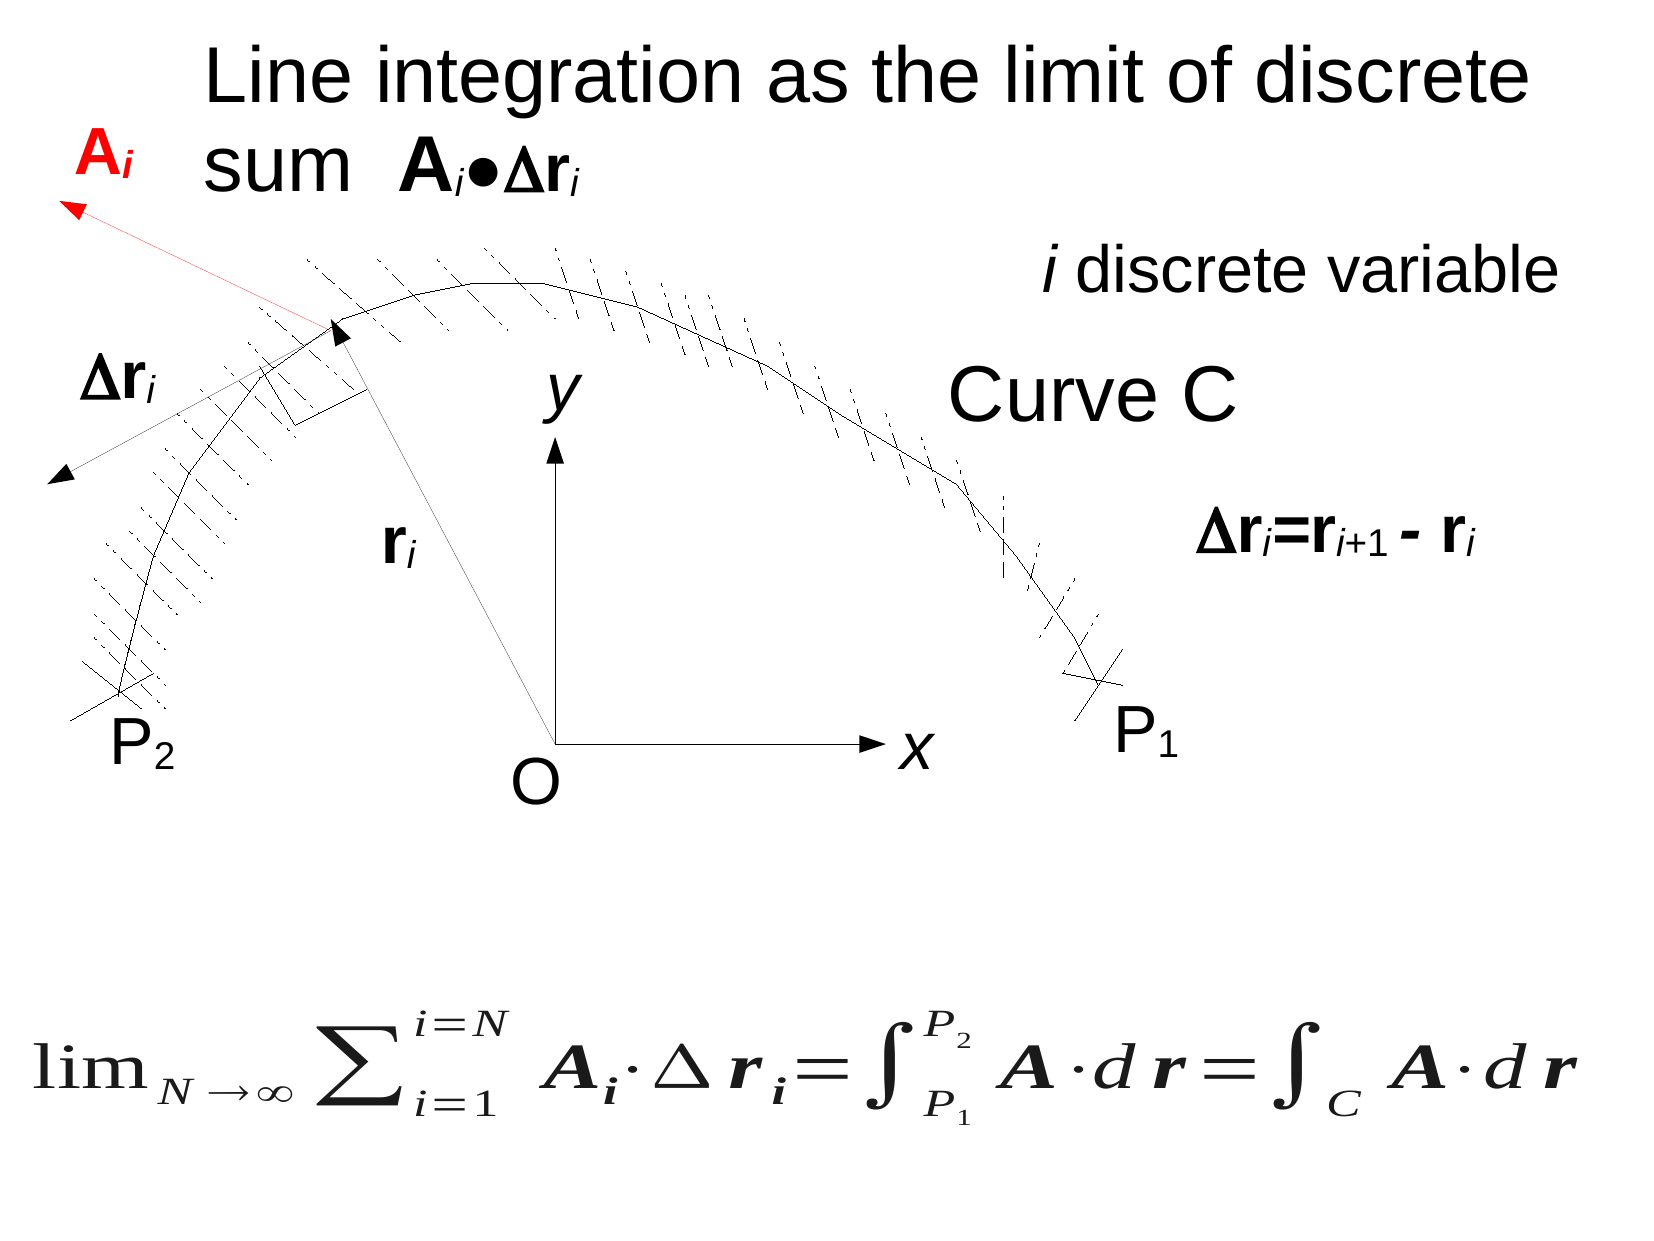

Line integration as the limit of discrete sum Ai●Dri
Ai
i discrete variable
Dri
y
Curve C
Dri=ri+1 - ri
ri
P1
P2
x
O